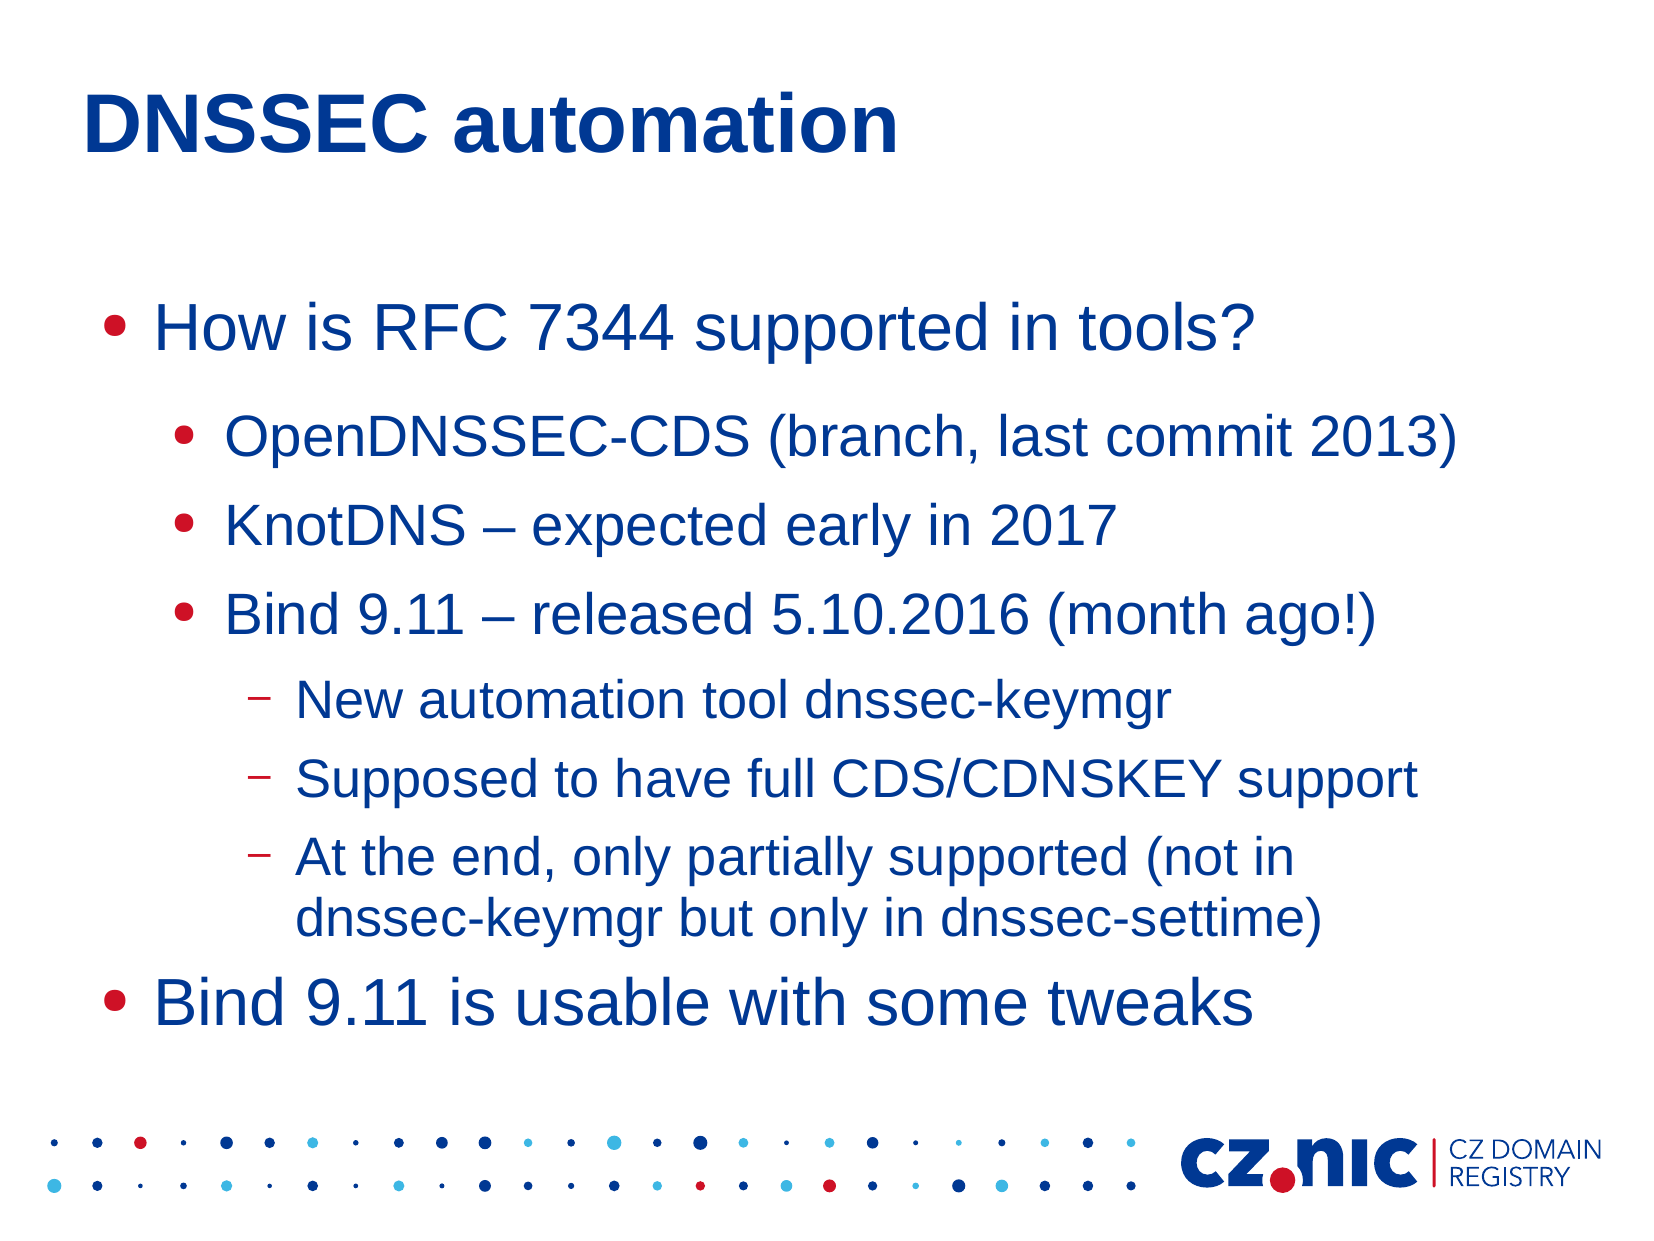

# DNSSEC automation
How is RFC 7344 supported in tools?
OpenDNSSEC-CDS (branch, last commit 2013)
KnotDNS – expected early in 2017
Bind 9.11 – released 5.10.2016 (month ago!)
New automation tool dnssec-keymgr
Supposed to have full CDS/CDNSKEY support
At the end, only partially supported (not in dnssec-keymgr but only in dnssec-settime)
Bind 9.11 is usable with some tweaks